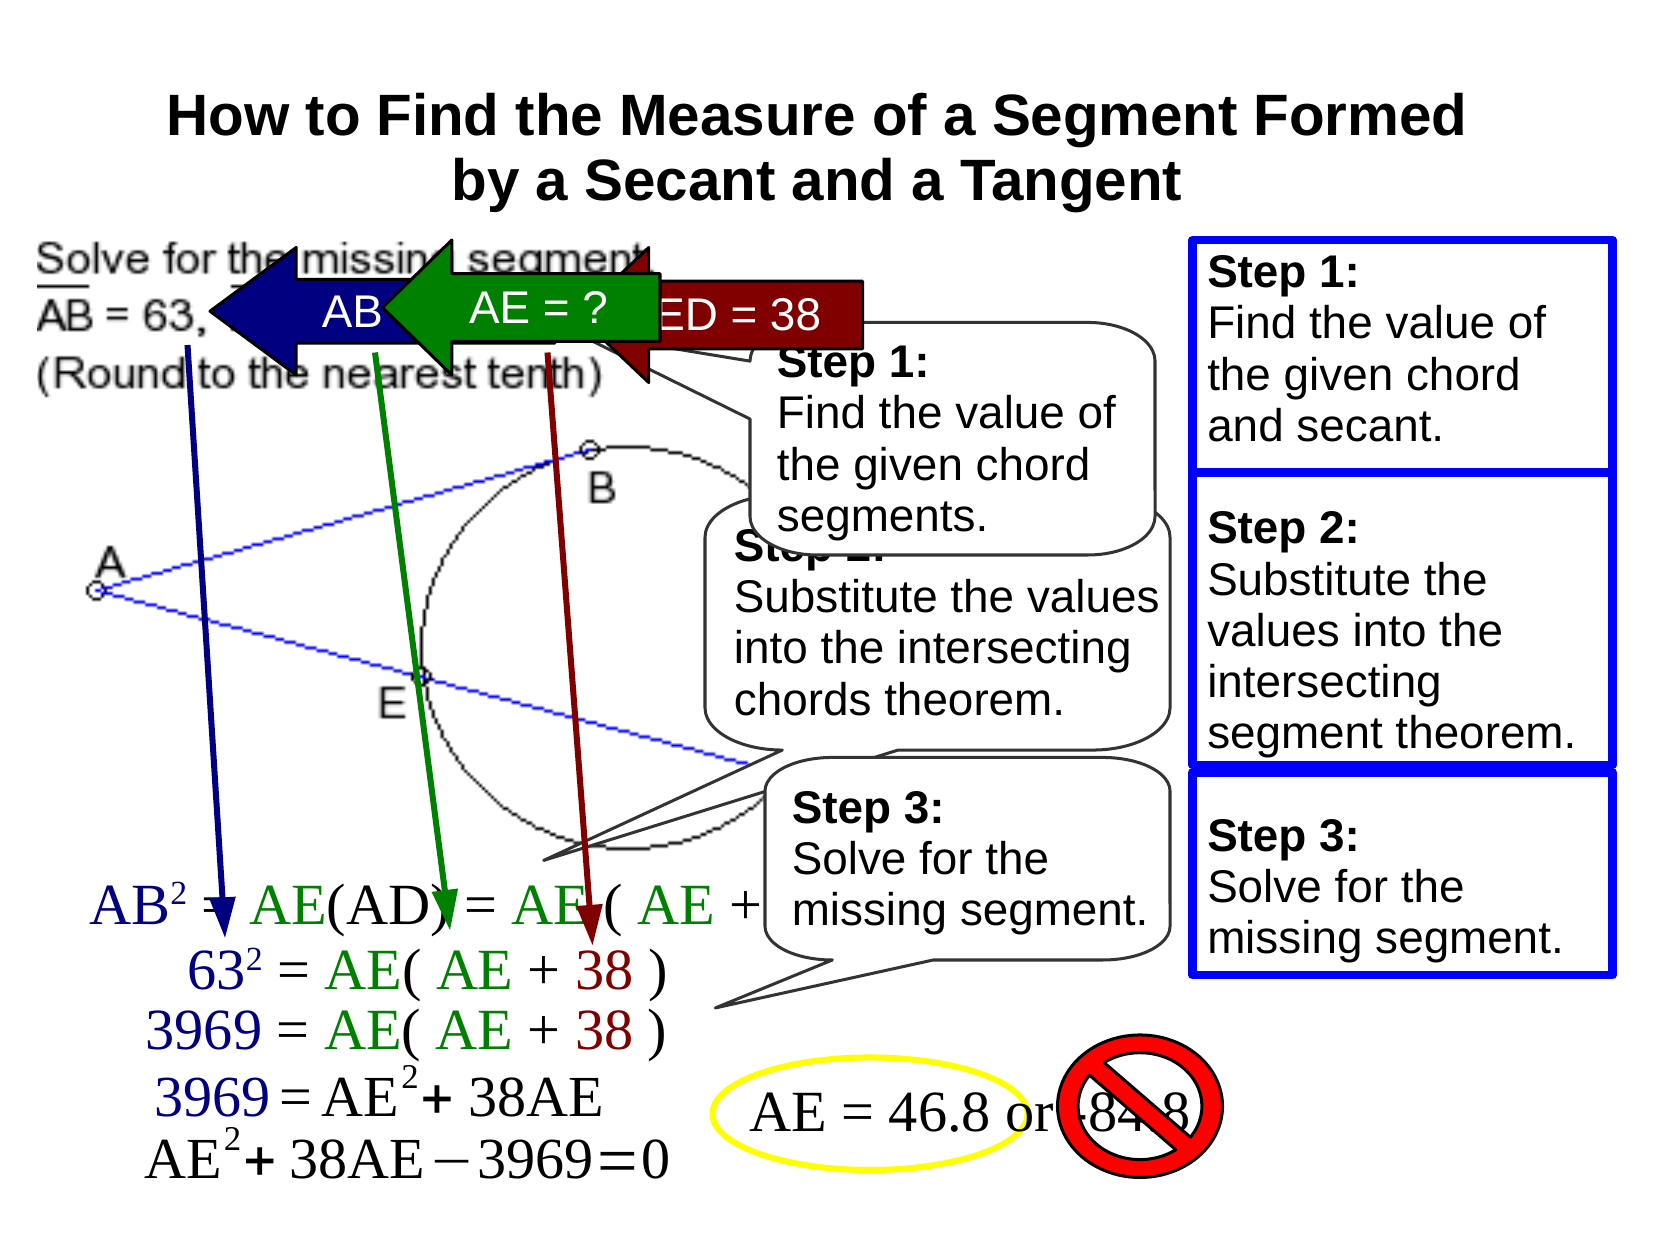

How to Find the Measure of a Segment Formed by a Secant and a Tangent
Step 1:
Find the value of the given chord and secant.
Step 2:
Substitute the values into the intersecting segment theorem.
Step 3:
Solve for the missing segment.
AE = ?
AB = 63
ED = 38
Step 1:
Find the value of
the given chord
segments.
Step 2:
Substitute the values
into the intersecting
chords theorem.
Step 3:
Solve for the
missing segment.
AB2 = AE(AD) = AE ( AE + ED)
632 = AE( AE + 38 )
3969 = AE( AE + 38 )
AE = 46.8 or -84.8